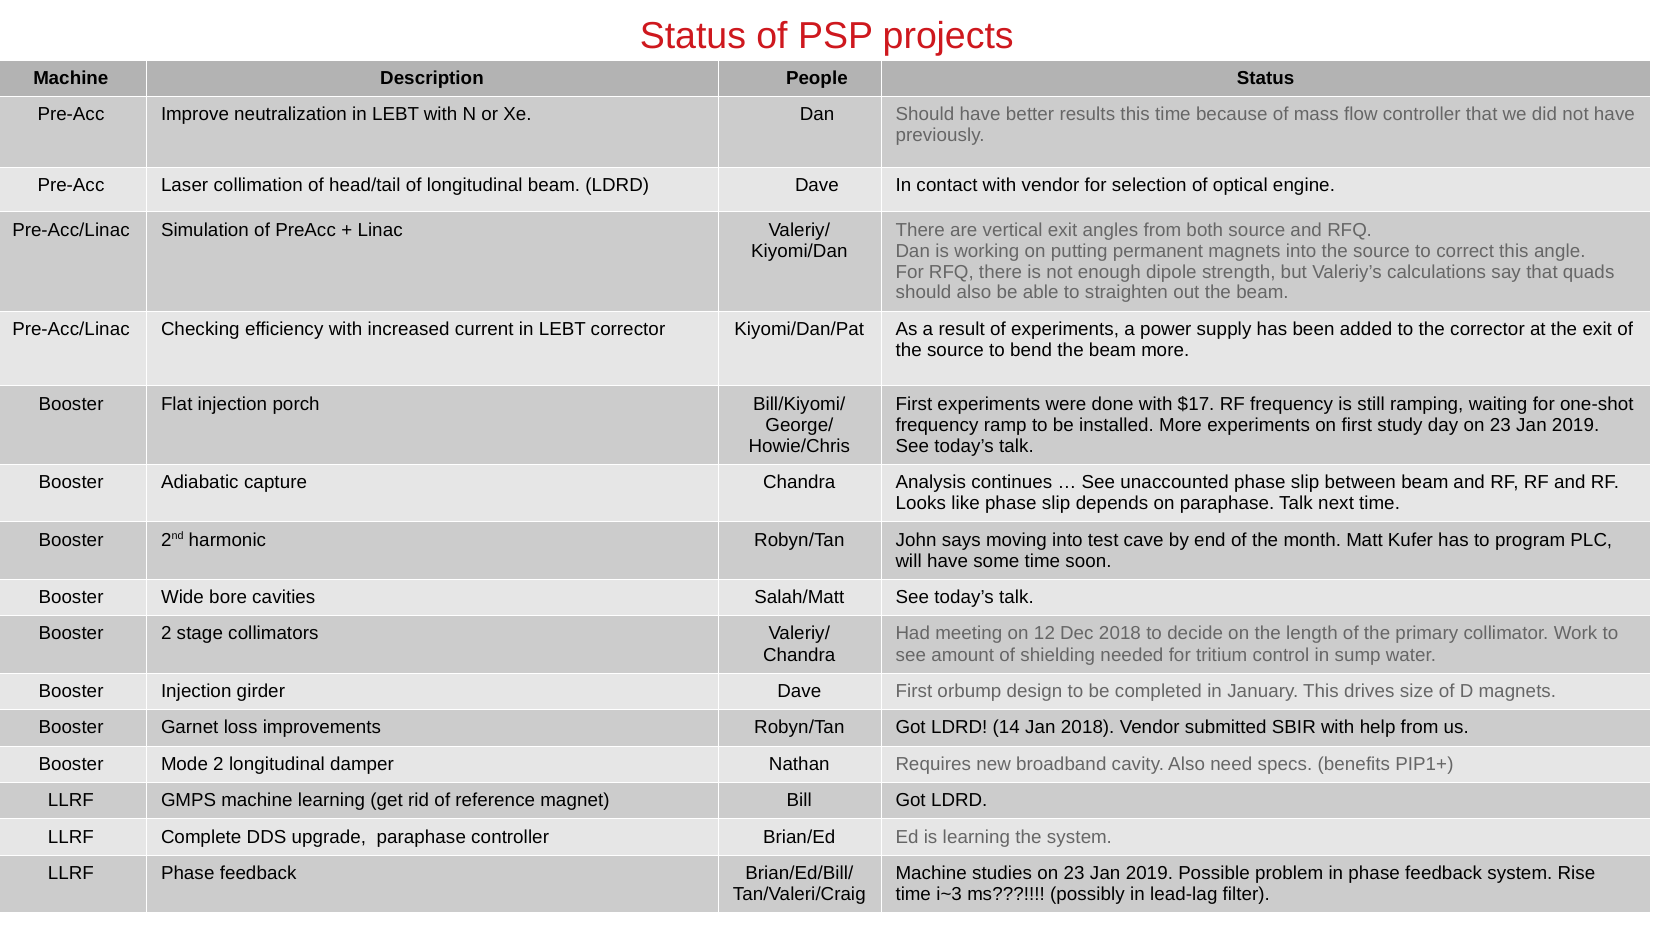

Status of PSP projects
| Machine | Description | People | Status |
| --- | --- | --- | --- |
| Pre-Acc | Improve neutralization in LEBT with N or Xe. | Dan | Should have better results this time because of mass flow controller that we did not have previously. |
| Pre-Acc | Laser collimation of head/tail of longitudinal beam. (LDRD) | Dave | In contact with vendor for selection of optical engine. |
| Pre-Acc/Linac | Simulation of PreAcc + Linac | Valeriy/Kiyomi/Dan | There are vertical exit angles from both source and RFQ. Dan is working on putting permanent magnets into the source to correct this angle. For RFQ, there is not enough dipole strength, but Valeriy’s calculations say that quads should also be able to straighten out the beam. |
| Pre-Acc/Linac | Checking efficiency with increased current in LEBT corrector | Kiyomi/Dan/Pat | As a result of experiments, a power supply has been added to the corrector at the exit of the source to bend the beam more. |
| Booster | Flat injection porch | Bill/Kiyomi/George/Howie/Chris | First experiments were done with $17. RF frequency is still ramping, waiting for one-shot frequency ramp to be installed. More experiments on first study day on 23 Jan 2019. See today’s talk. |
| Booster | Adiabatic capture | Chandra | Analysis continues … See unaccounted phase slip between beam and RF, RF and RF. Looks like phase slip depends on paraphase. Talk next time. |
| Booster | 2nd harmonic | Robyn/Tan | John says moving into test cave by end of the month. Matt Kufer has to program PLC, will have some time soon. |
| Booster | Wide bore cavities | Salah/Matt | See today’s talk. |
| Booster | 2 stage collimators | Valeriy/Chandra | Had meeting on 12 Dec 2018 to decide on the length of the primary collimator. Work to see amount of shielding needed for tritium control in sump water. |
| Booster | Injection girder | Dave | First orbump design to be completed in January. This drives size of D magnets. |
| Booster | Garnet loss improvements | Robyn/Tan | Got LDRD! (14 Jan 2018). Vendor submitted SBIR with help from us. |
| Booster | Mode 2 longitudinal damper | Nathan | Requires new broadband cavity. Also need specs. (benefits PIP1+) |
| LLRF | GMPS machine learning (get rid of reference magnet) | Bill | Got LDRD. |
| LLRF | Complete DDS upgrade, paraphase controller | Brian/Ed | Ed is learning the system. |
| LLRF | Phase feedback | Brian/Ed/Bill/Tan/Valeri/Craig | Machine studies on 23 Jan 2019. Possible problem in phase feedback system. Rise time i~3 ms???!!!! (possibly in lead-lag filter). |
# Beam physics projects